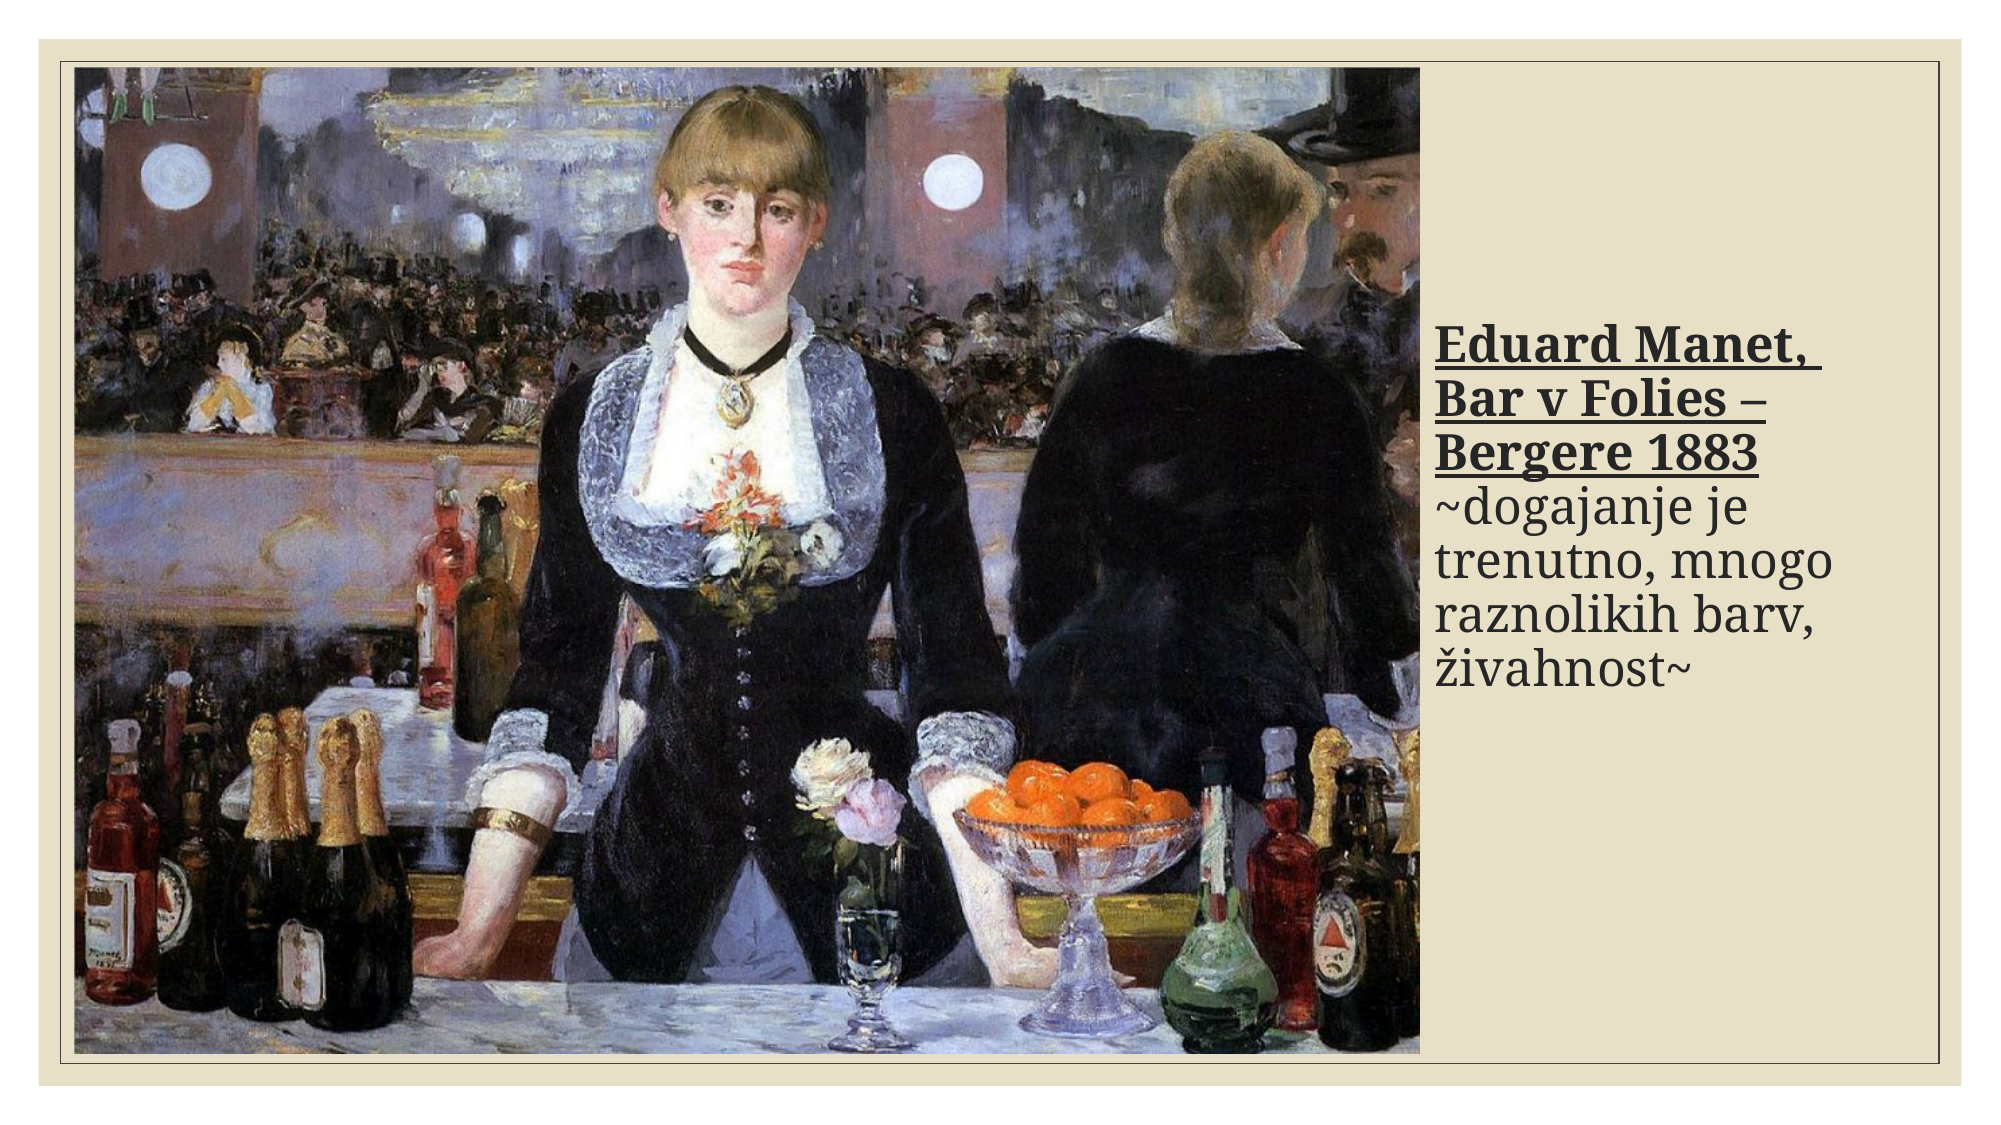

# Eduard Manet, Bar v Folies – Bergere 1883 ~dogajanje je trenutno, mnogo raznolikih barv, živahnost~